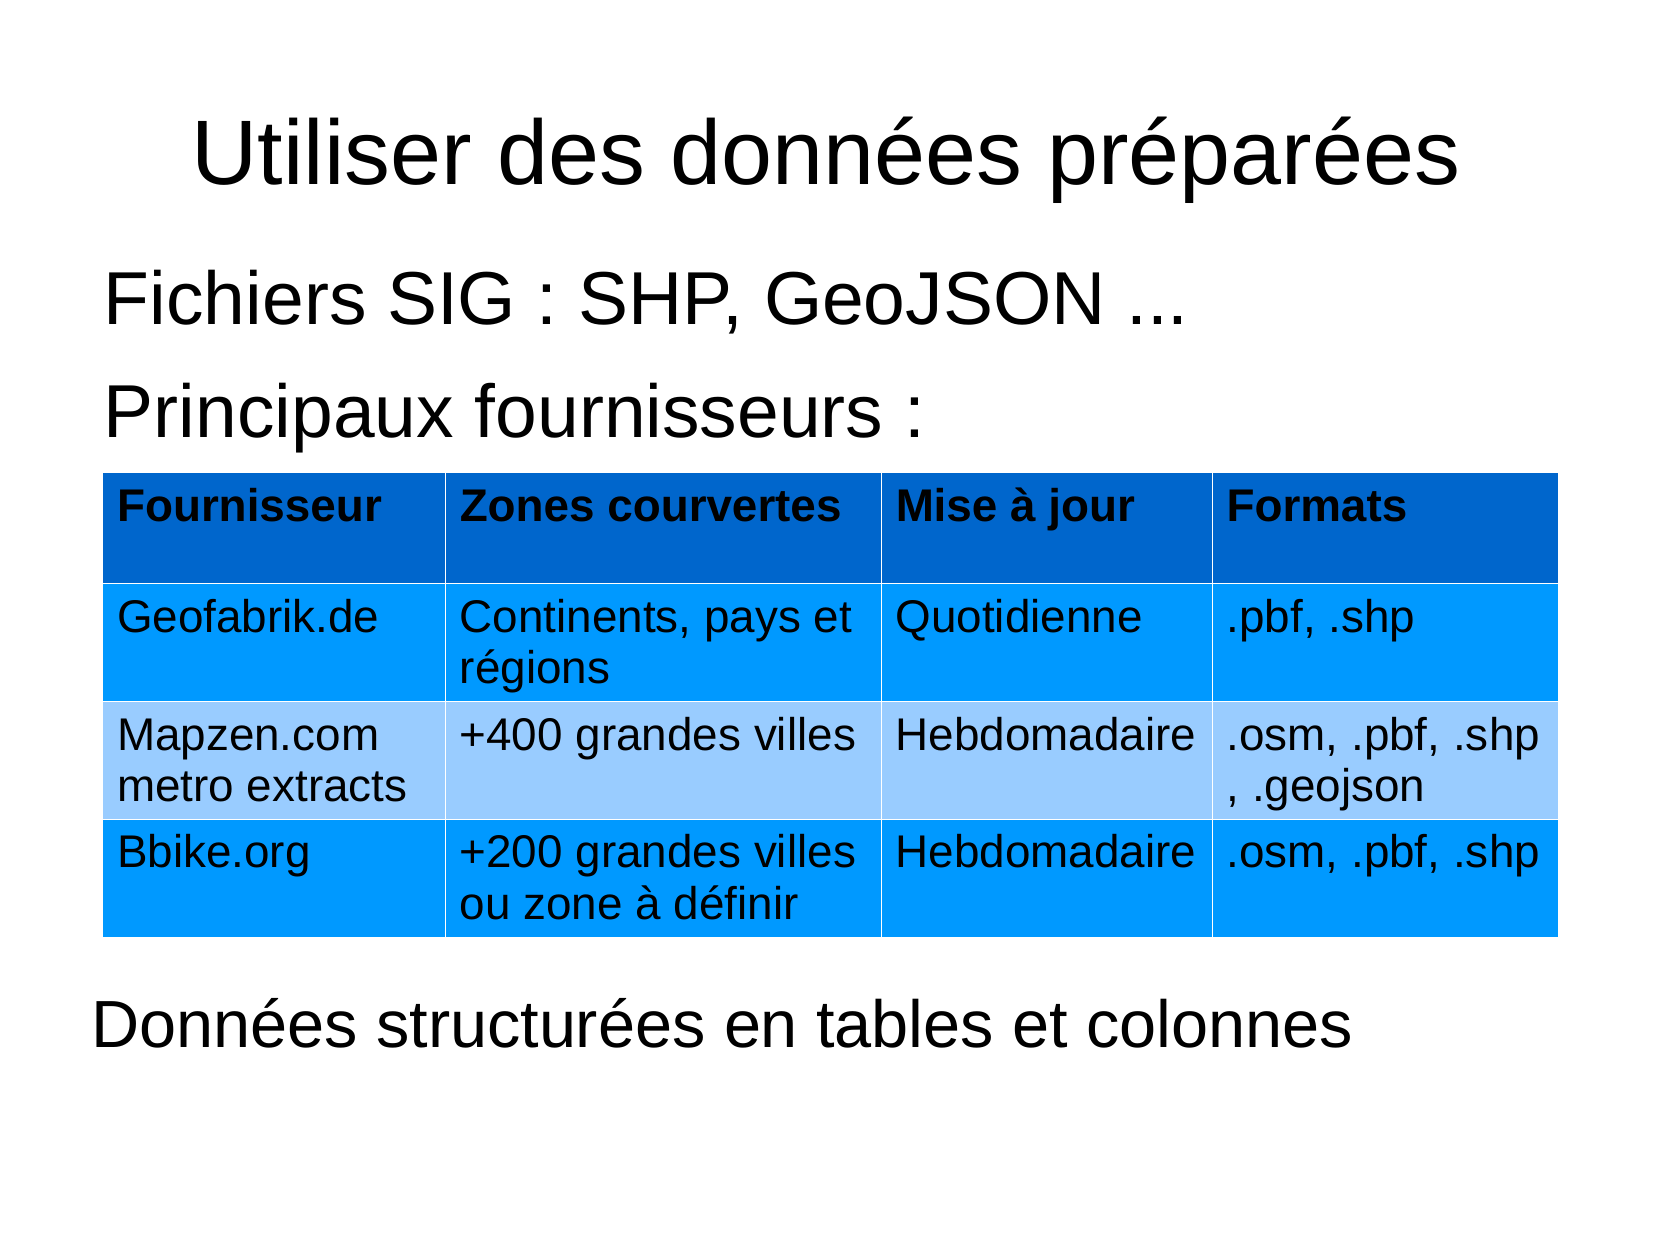

# Utiliser des données préparées
Fichiers SIG : SHP, GeoJSON ...
Principaux fournisseurs :
| Fournisseur | Zones courvertes | Mise à jour | Formats |
| --- | --- | --- | --- |
| Geofabrik.de | Continents, pays et régions | Quotidienne | .pbf, .shp |
| Mapzen.com metro extracts | +400 grandes villes | Hebdomadaire | .osm, .pbf, .shp, .geojson |
| Bbike.org | +200 grandes villes ou zone à définir | Hebdomadaire | .osm, .pbf, .shp |
Données structurées en tables et colonnes